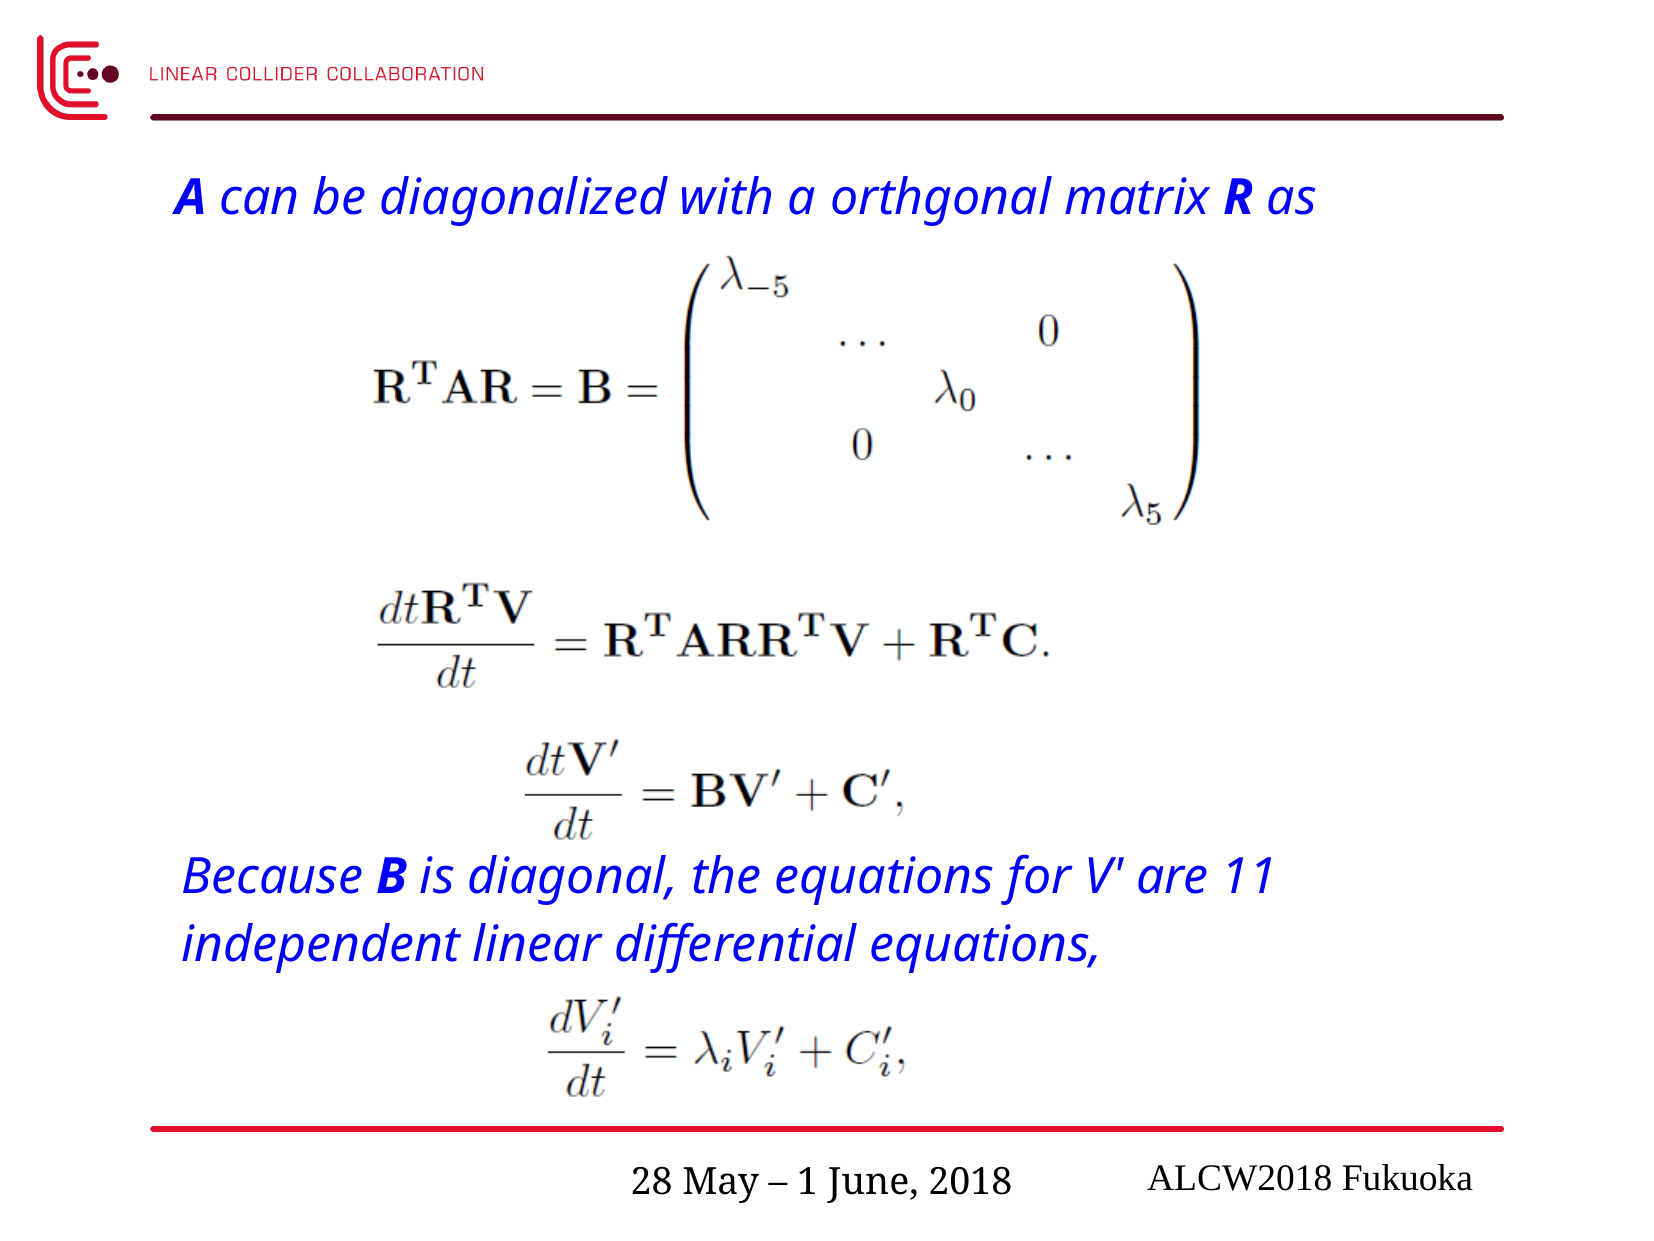

A can be diagonalized with a orthgonal matrix R as
Because B is diagonal, the equations for V' are 11 independent linear differential equations,